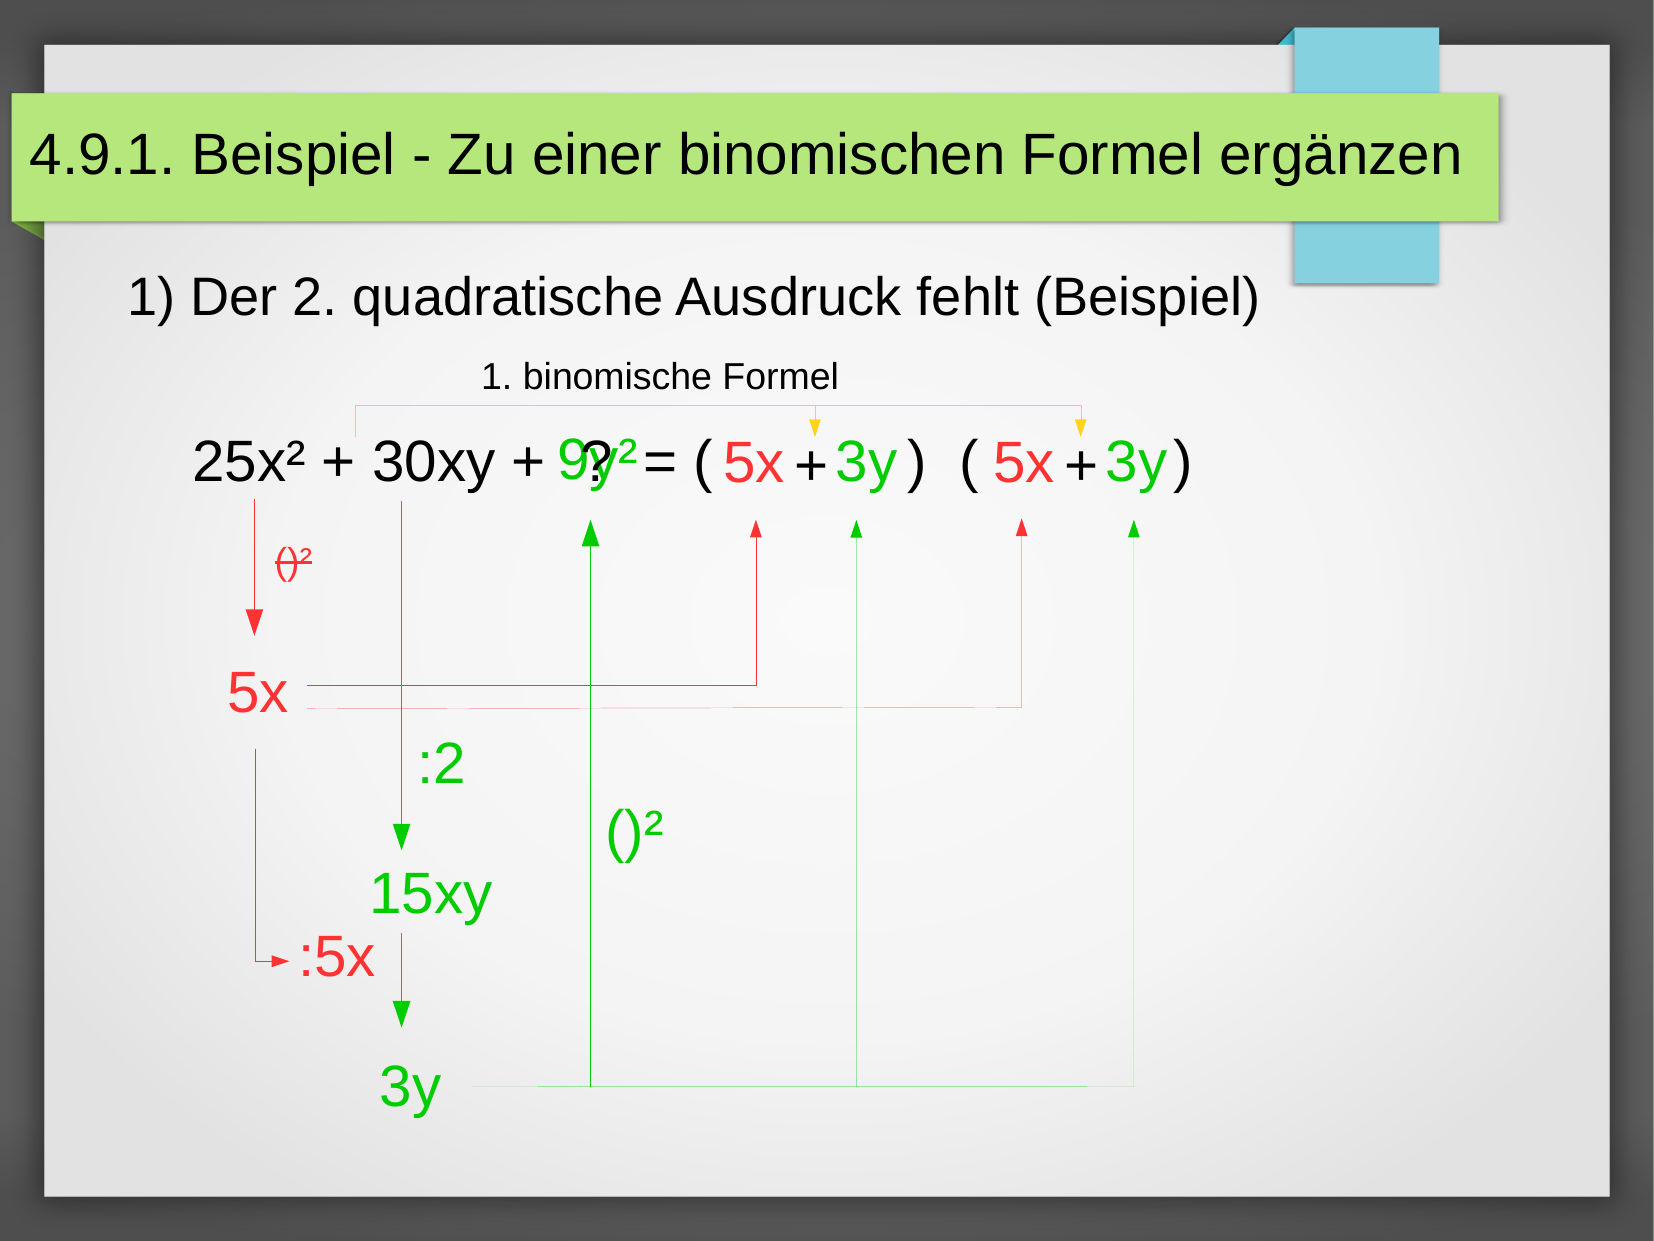

# 4.9.1. Beispiel - Zu einer binomischen Formel ergänzen
 Der 2. quadratische Ausdruck fehlt (Beispiel)
 25x² + 30xy + = ( ) ( )
1. binomische Formel
5x 		 5x
9y²
3y			 3y
?
+	 		 +
()²
5x
 :2
15xy
()²
:5x
 3y